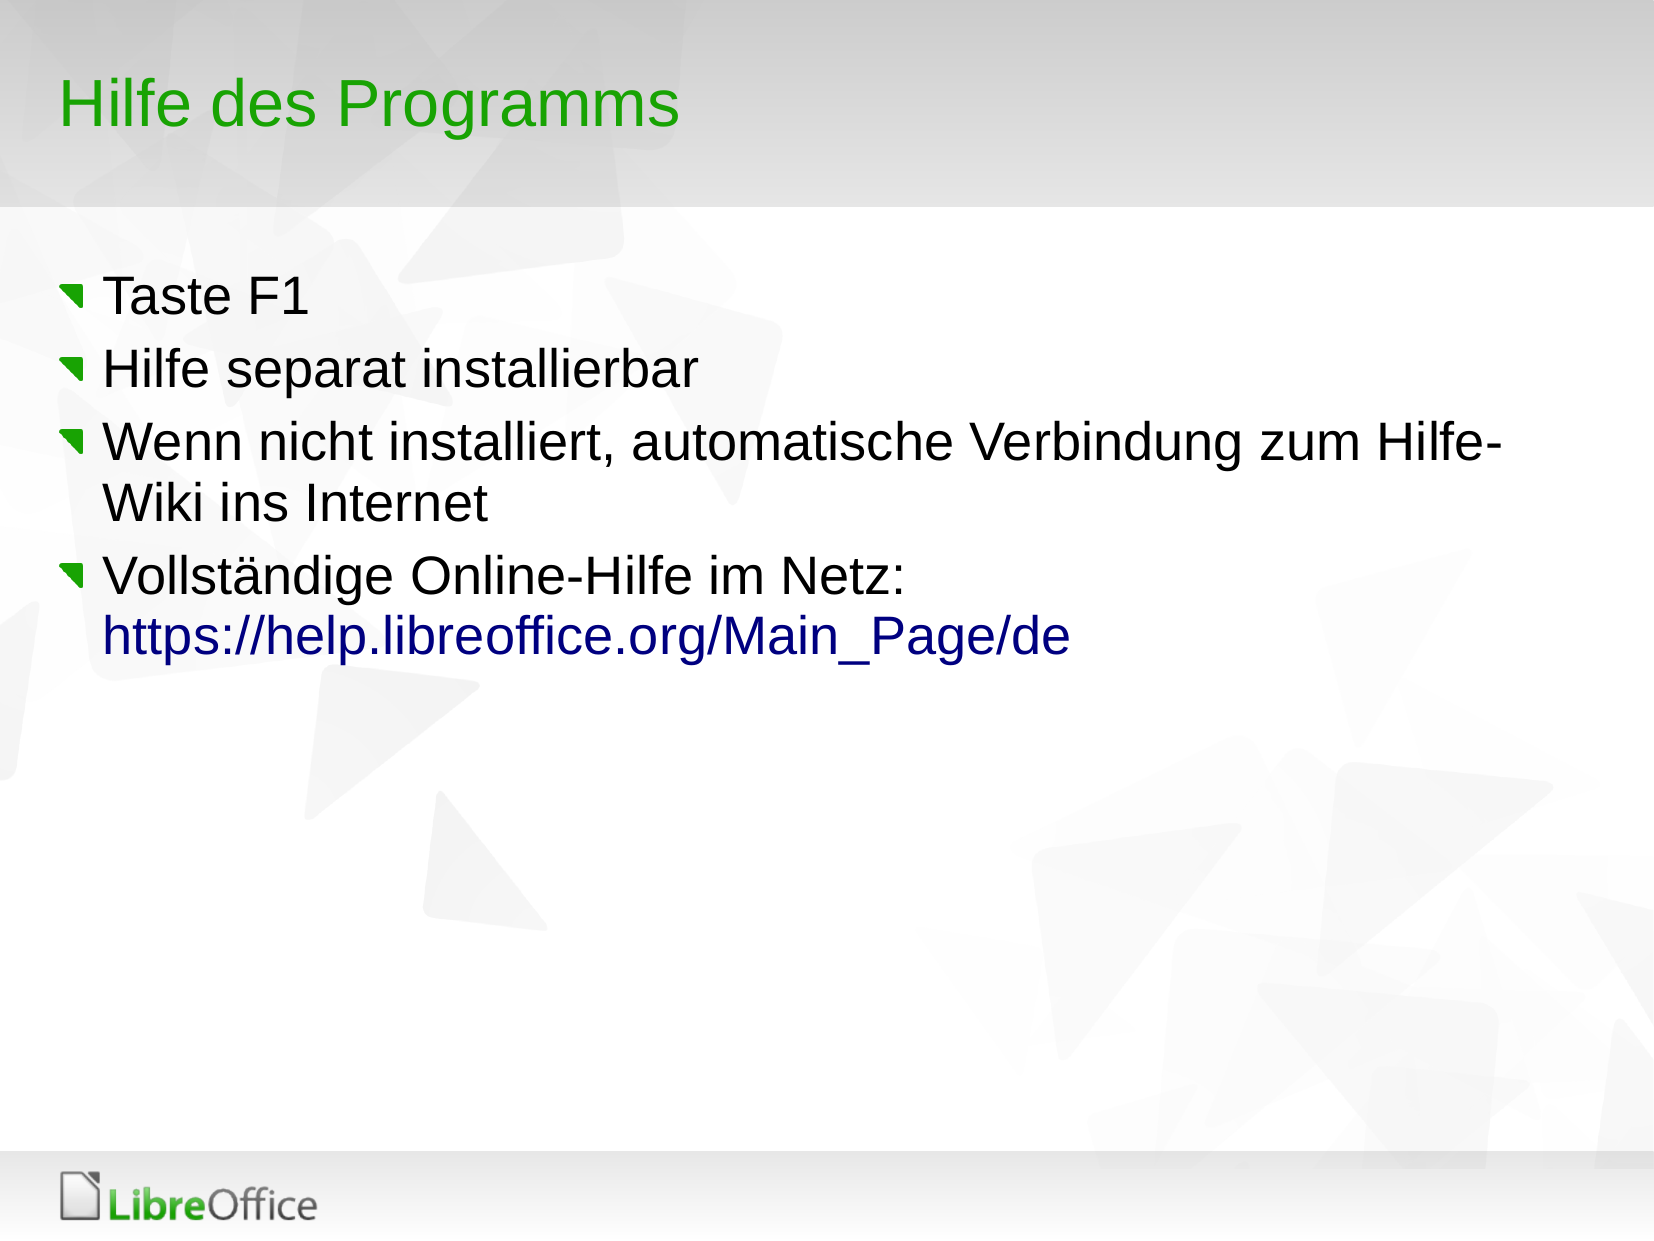

# Hilfe des Programms
Taste F1
Hilfe separat installierbar
Wenn nicht installiert, automatische Verbindung zum Hilfe-Wiki ins Internet
Vollständige Online-Hilfe im Netz:
https://help.libreoffice.org/Main_Page/de